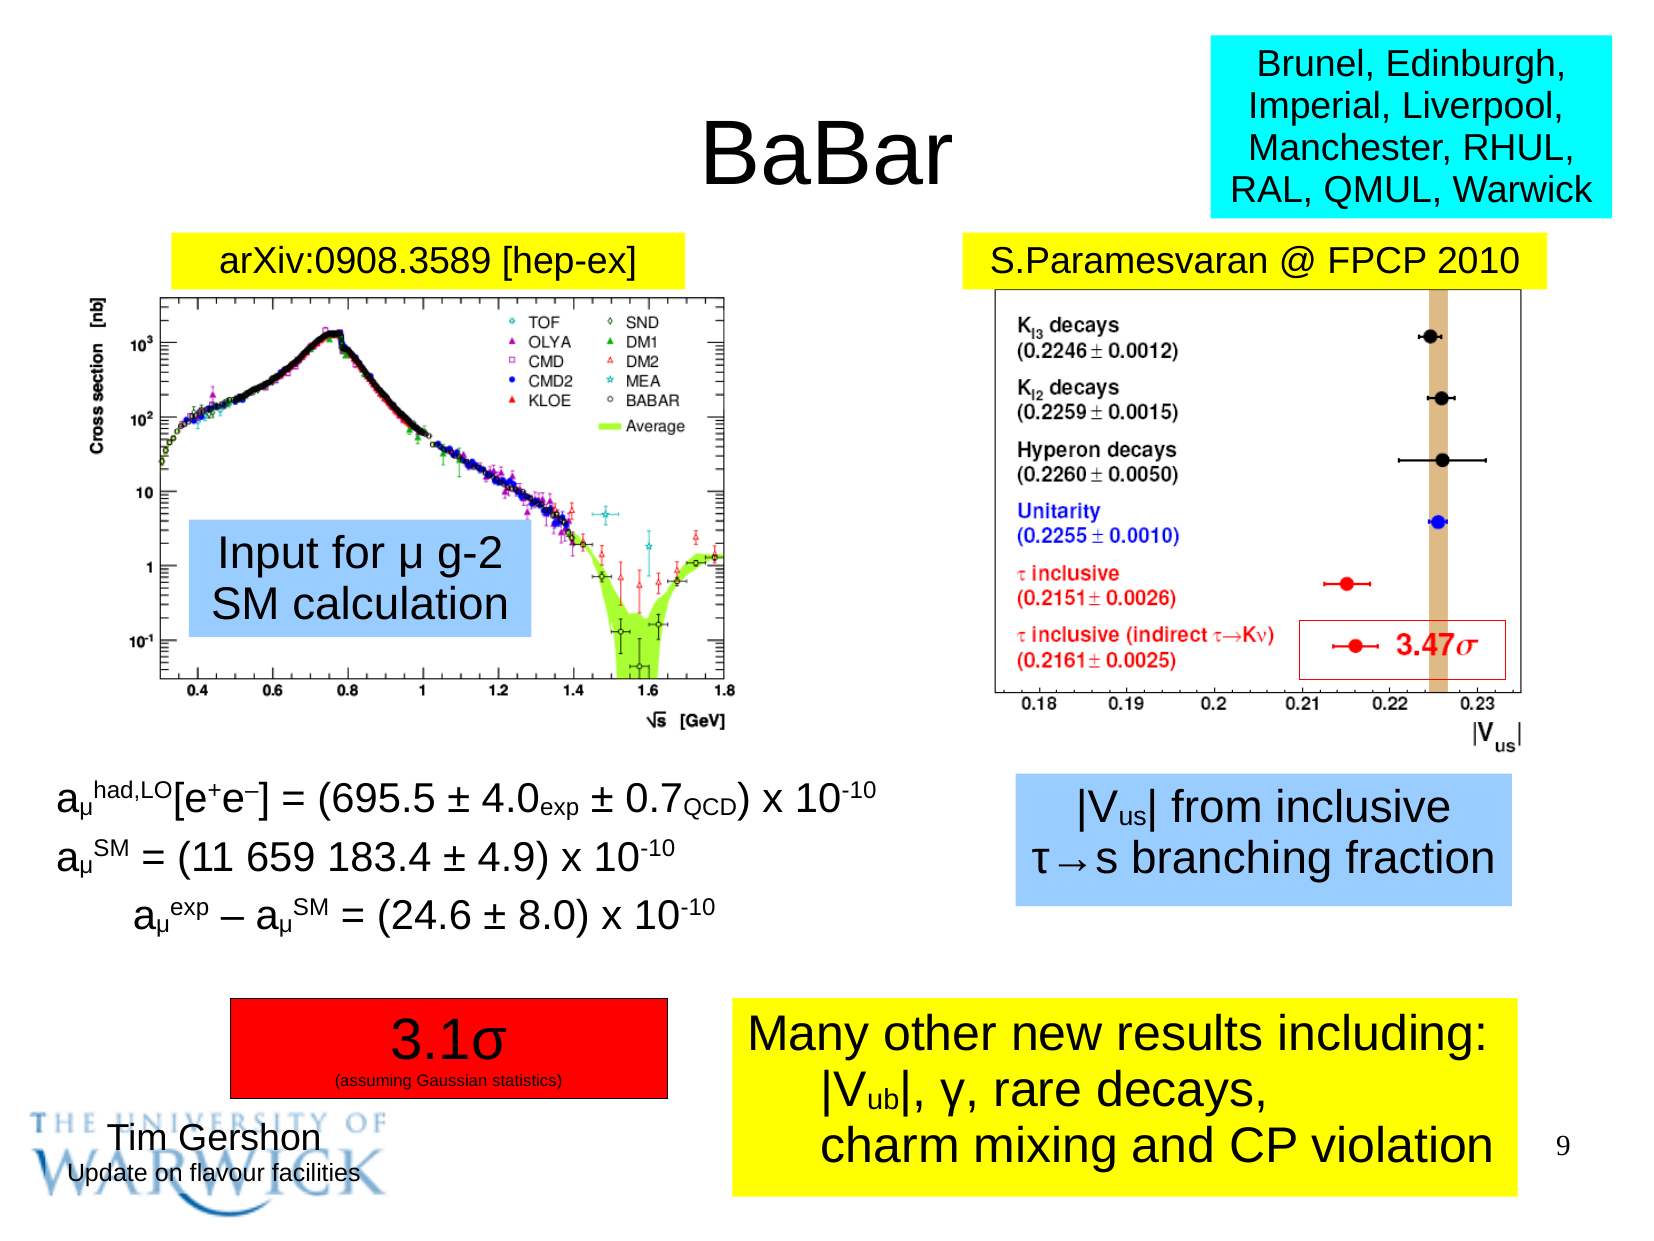

Brunel, Edinburgh, Imperial, Liverpool, Manchester, RHUL, RAL, QMUL, Warwick
# BaBar
arXiv:0908.3589 [hep-ex]
S.Paramesvaran @ FPCP 2010
Input for μ g-2 SM calculation
aμhad,LO[e+e–] = (695.5 ± 4.0exp ± 0.7QCD) x 10-10
aμSM = (11 659 183.4 ± 4.9) x 10-10
aμexp – aμSM = (24.6 ± 8.0) x 10-10
|Vus| from inclusive τ→s branching fraction
3.1σ
(assuming Gaussian statistics)
Many other new results including:
	|Vub|, γ, rare decays,
	charm mixing and CP violation
Tim Gershon
Update on flavour facilities
9